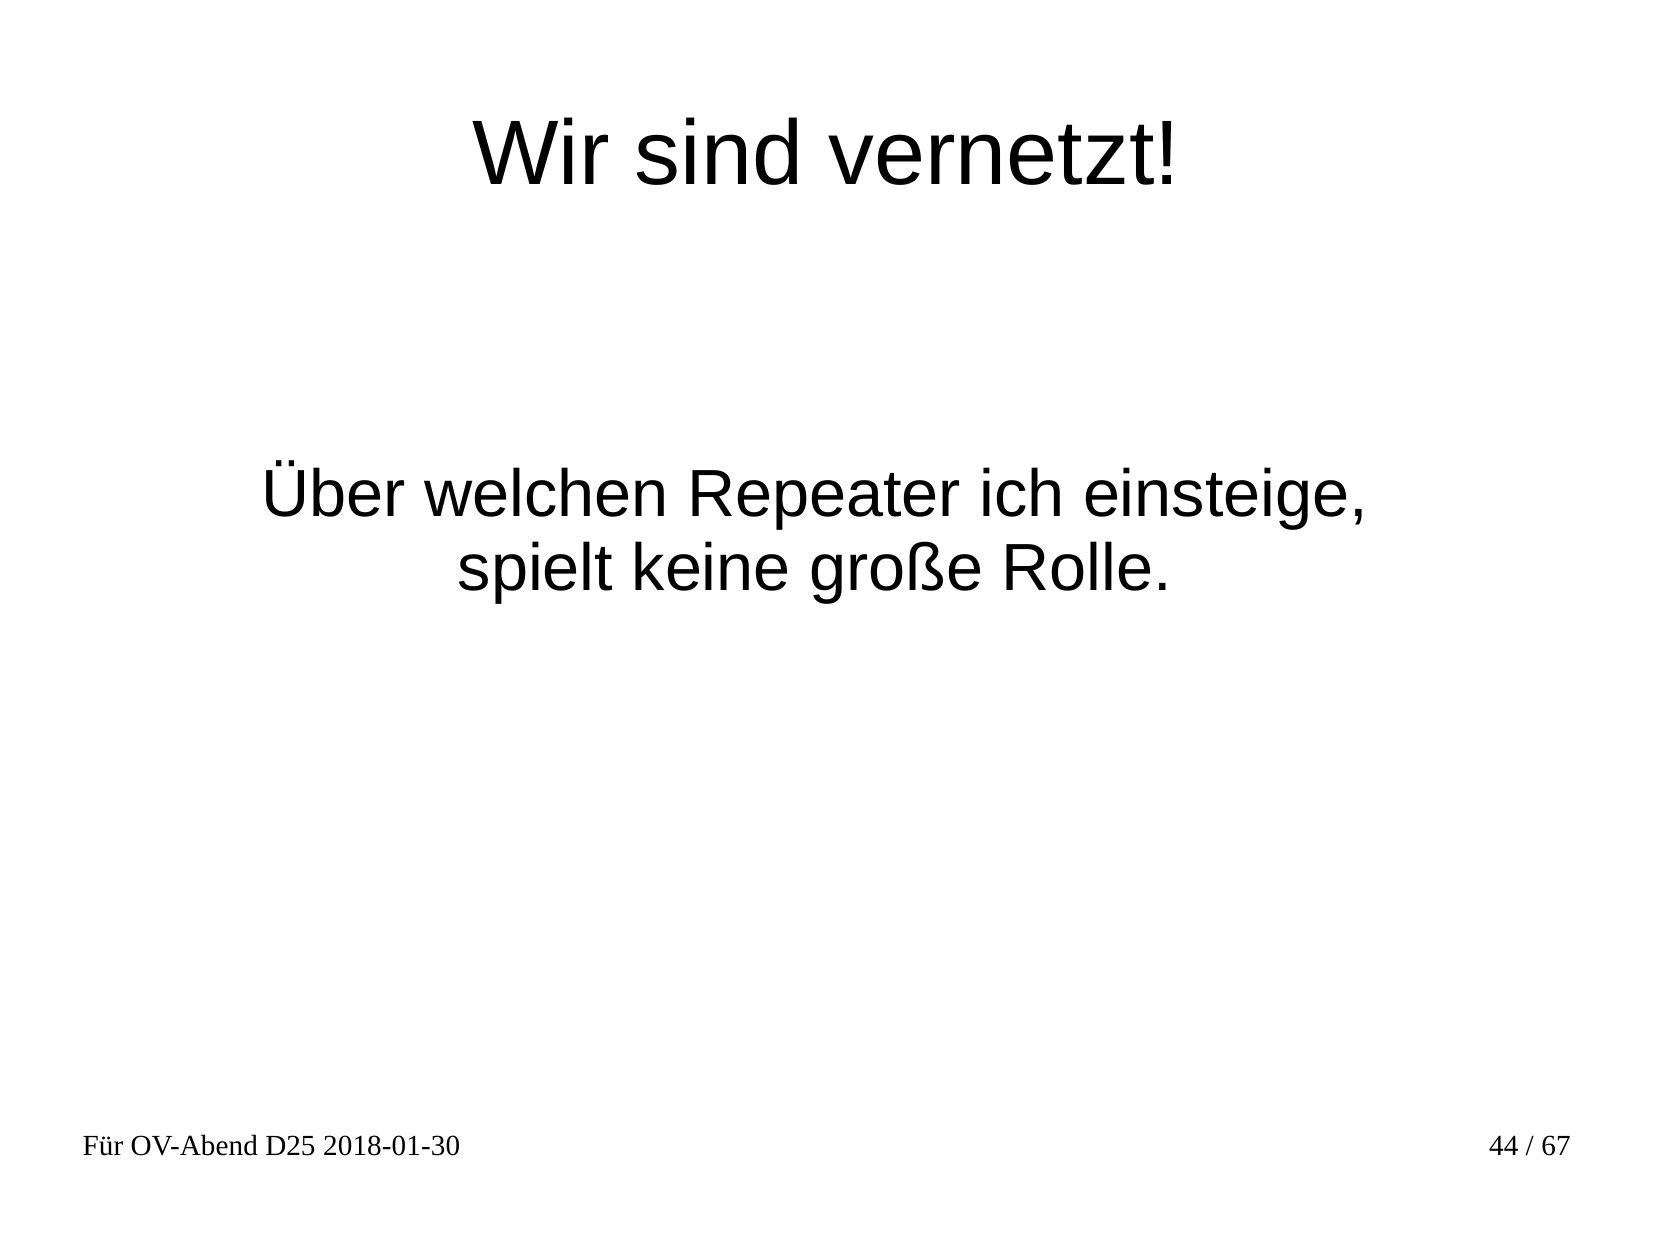

# Wir sind vernetzt!
Über welchen Repeater ich einsteige,
spielt keine große Rolle.
44